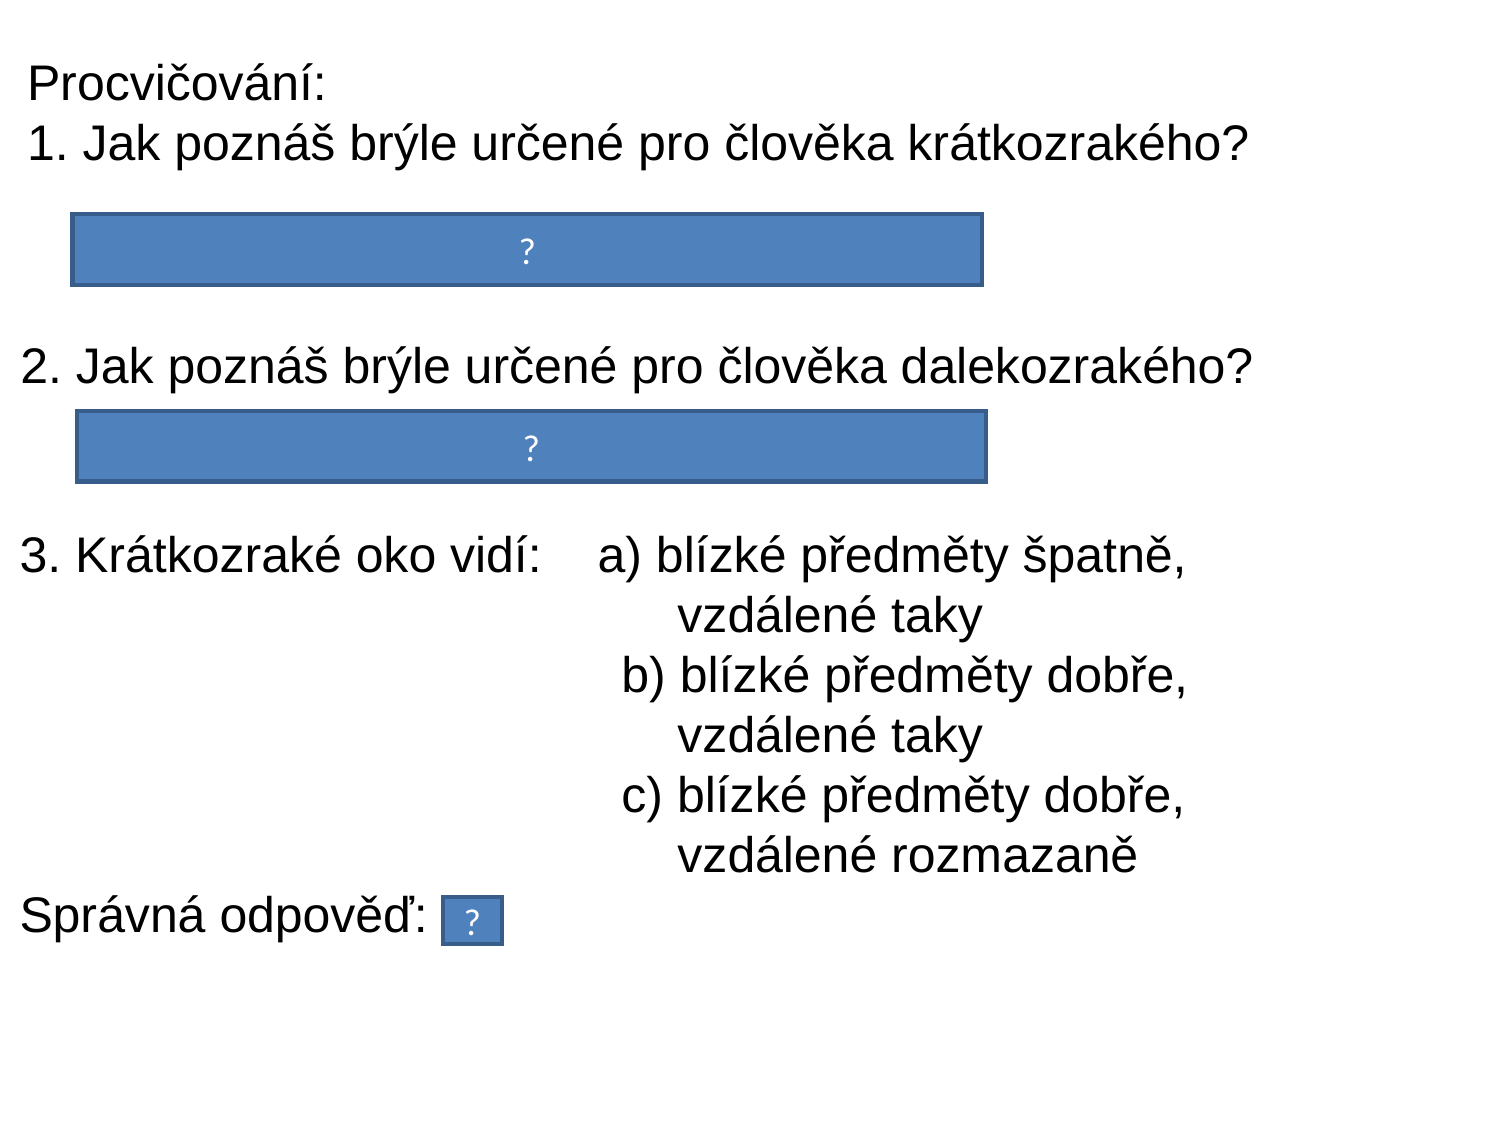

Procvičování:
1. Jak poznáš brýle určené pro člověka krátkozrakého?
Brýle mají čočky rozptylky.
?
2. Jak poznáš brýle určené pro člověka dalekozrakého?
Brýle mají čočky spojky.
?
3. Krátkozraké oko vidí: a) blízké předměty špatně,
 vzdálené taky
 b) blízké předměty dobře,
 vzdálené taky
 c) blízké předměty dobře,
 vzdálené rozmazaně
Správná odpověď: c
?